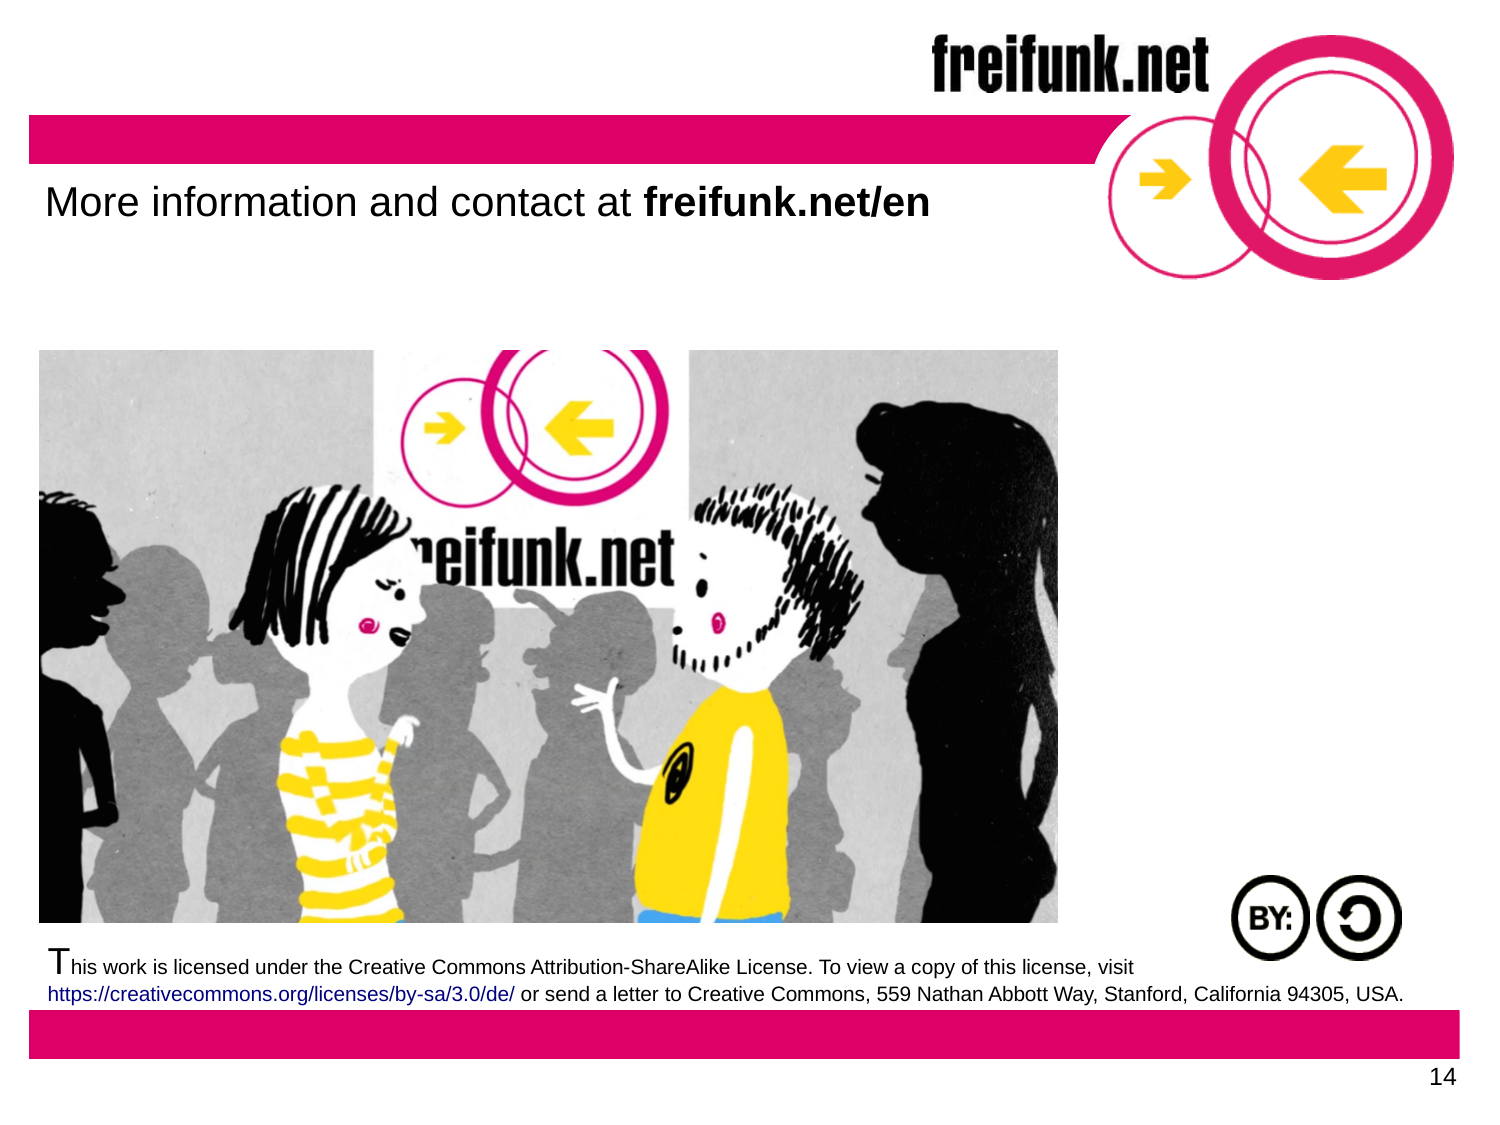

More information and contact at freifunk.net/en
This work is licensed under the Creative Commons Attribution-ShareAlike License. To view a copy of this license, visit https://creativecommons.org/licenses/by-sa/3.0/de/ or send a letter to Creative Commons, 559 Nathan Abbott Way, Stanford, California 94305, USA.
14